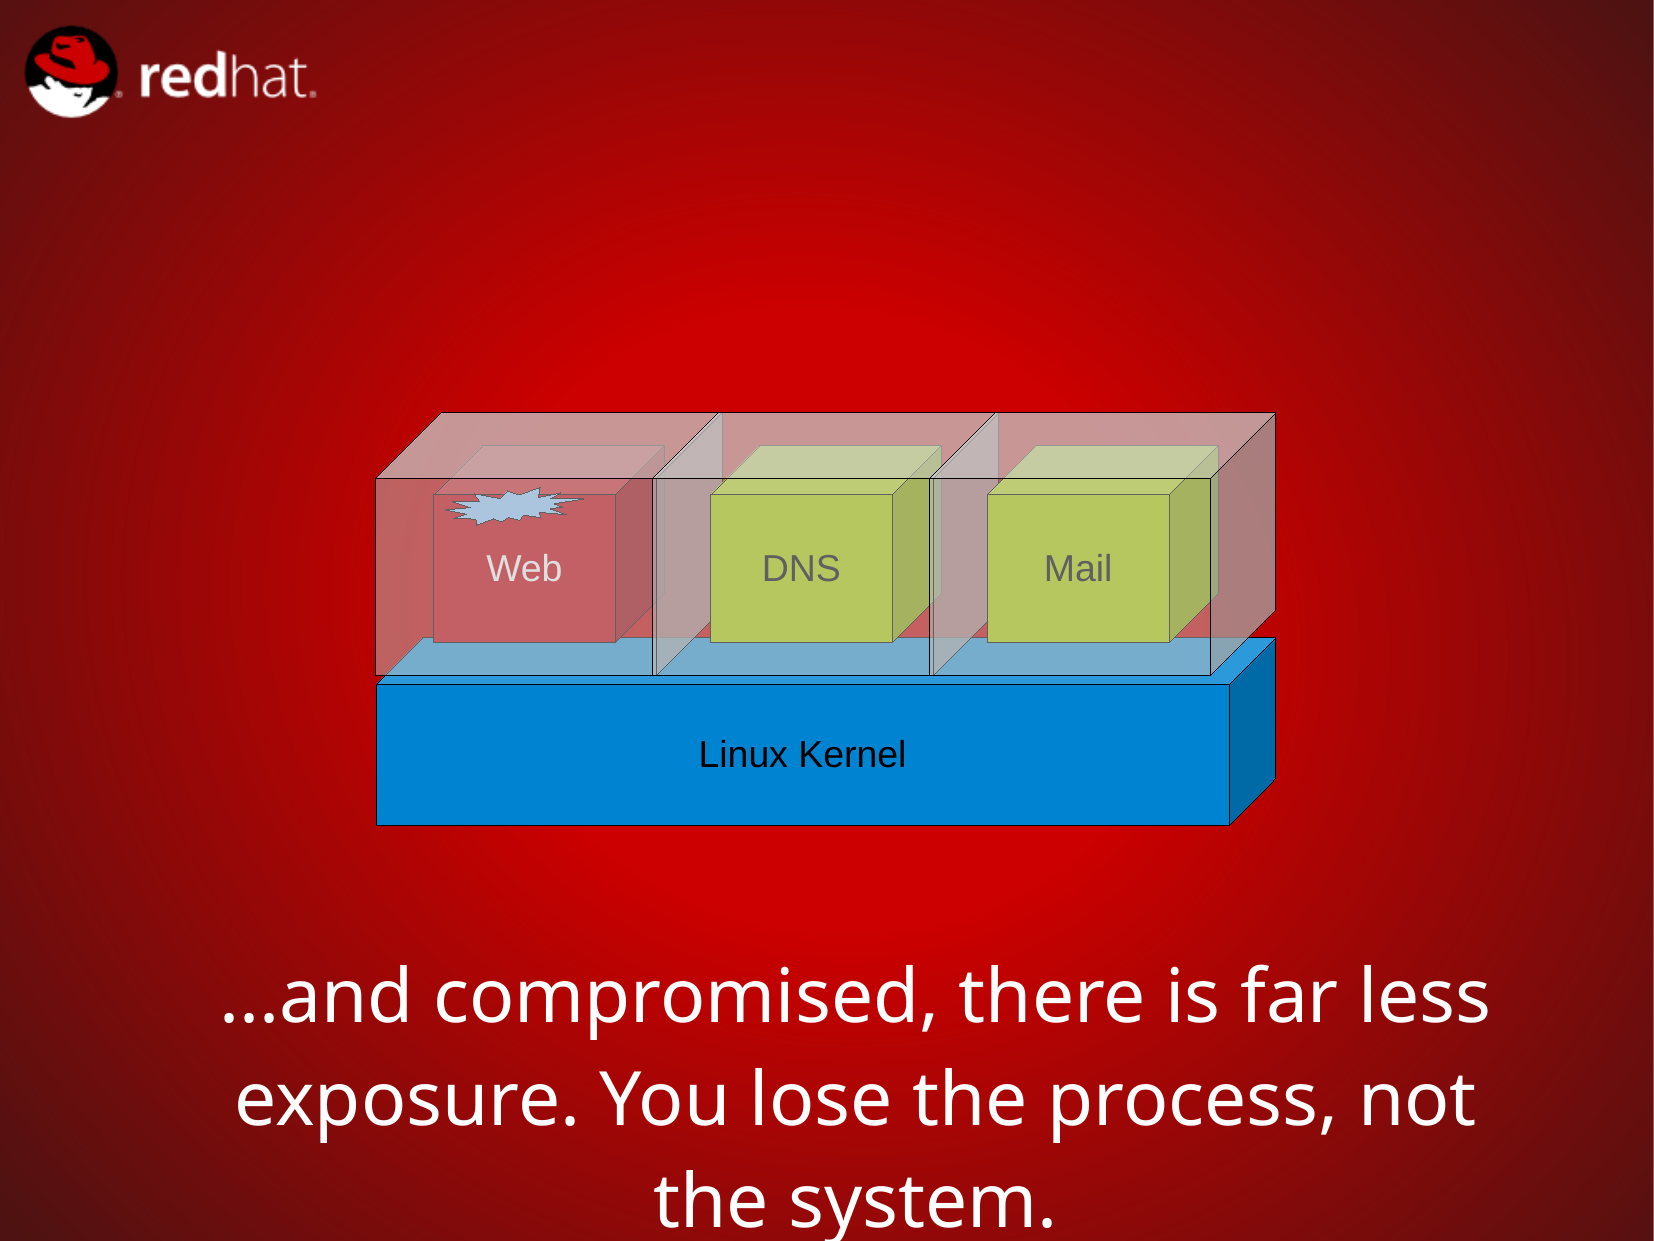

Web
DNS
Mail
Linux Kernel
...and compromised, there is far less exposure. You lose the process, not the system.